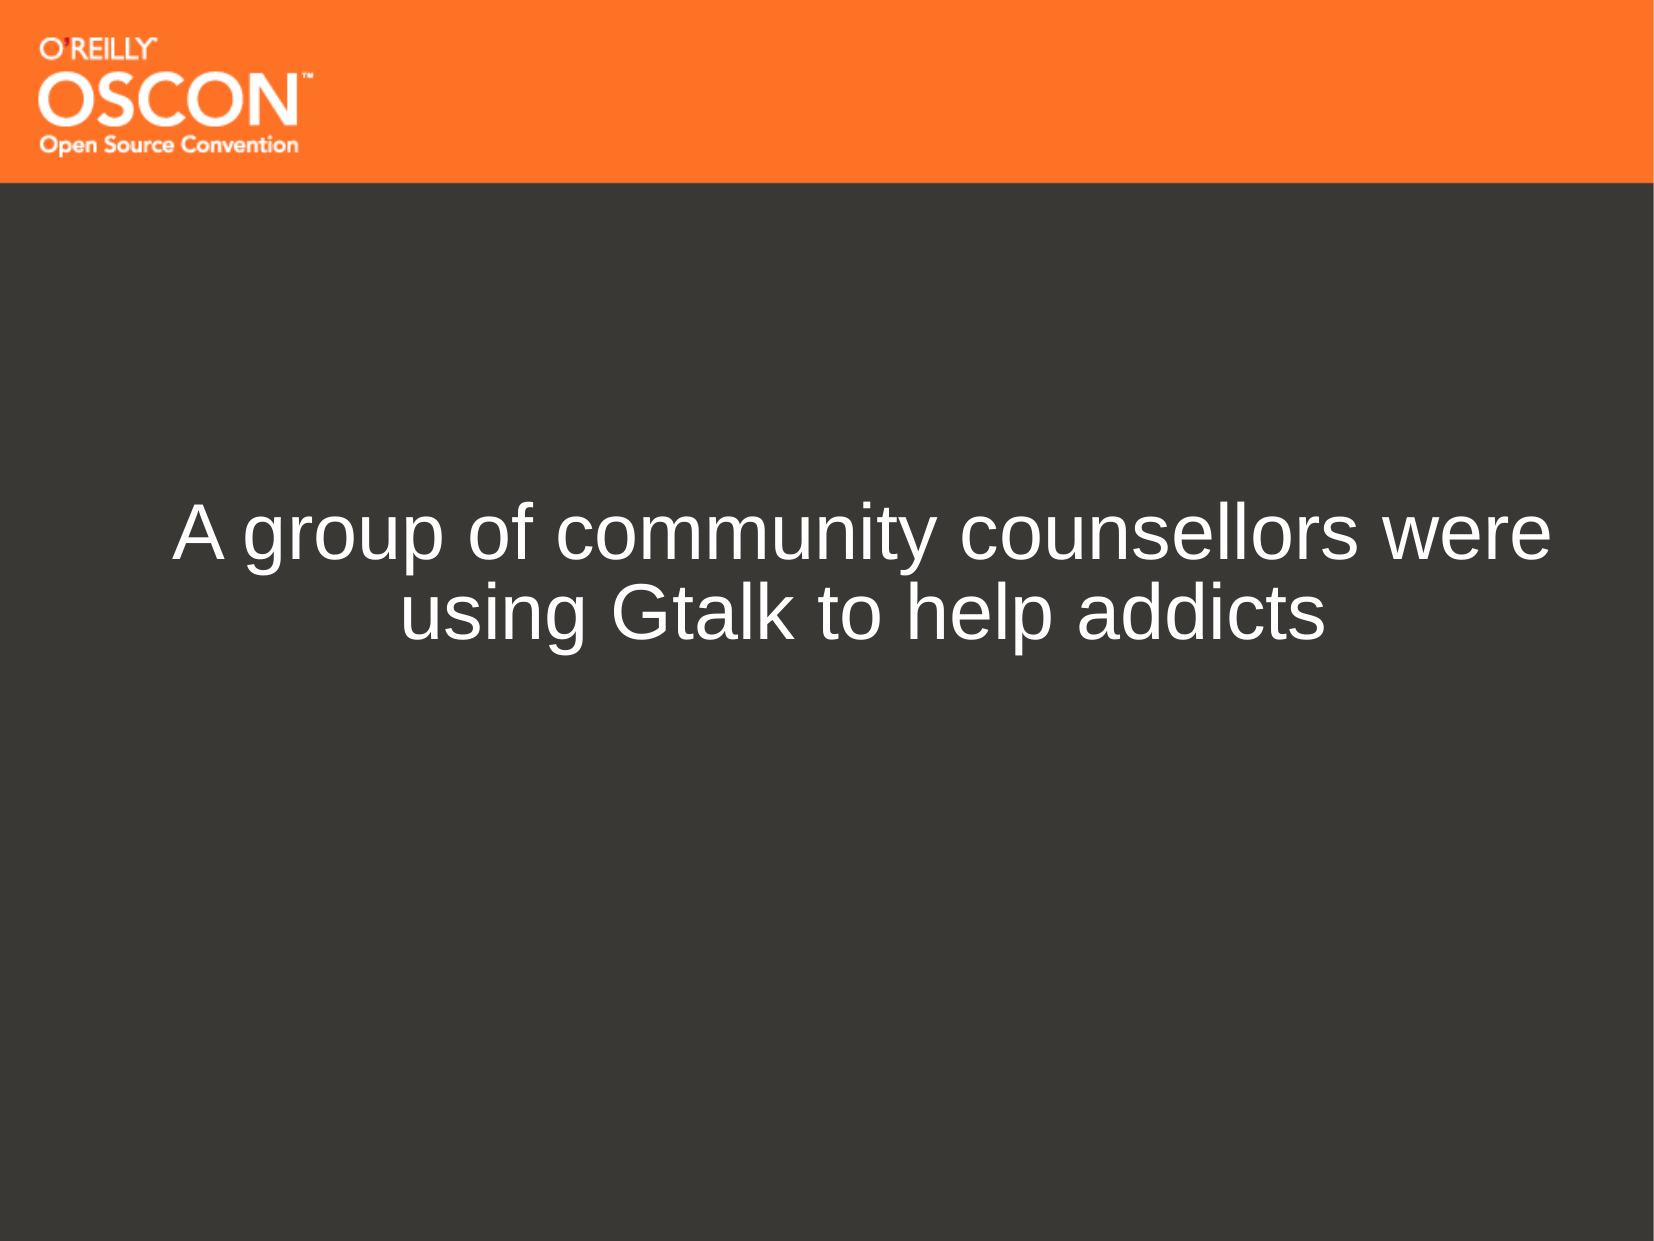

#
A group of community counsellors were using Gtalk to help addicts